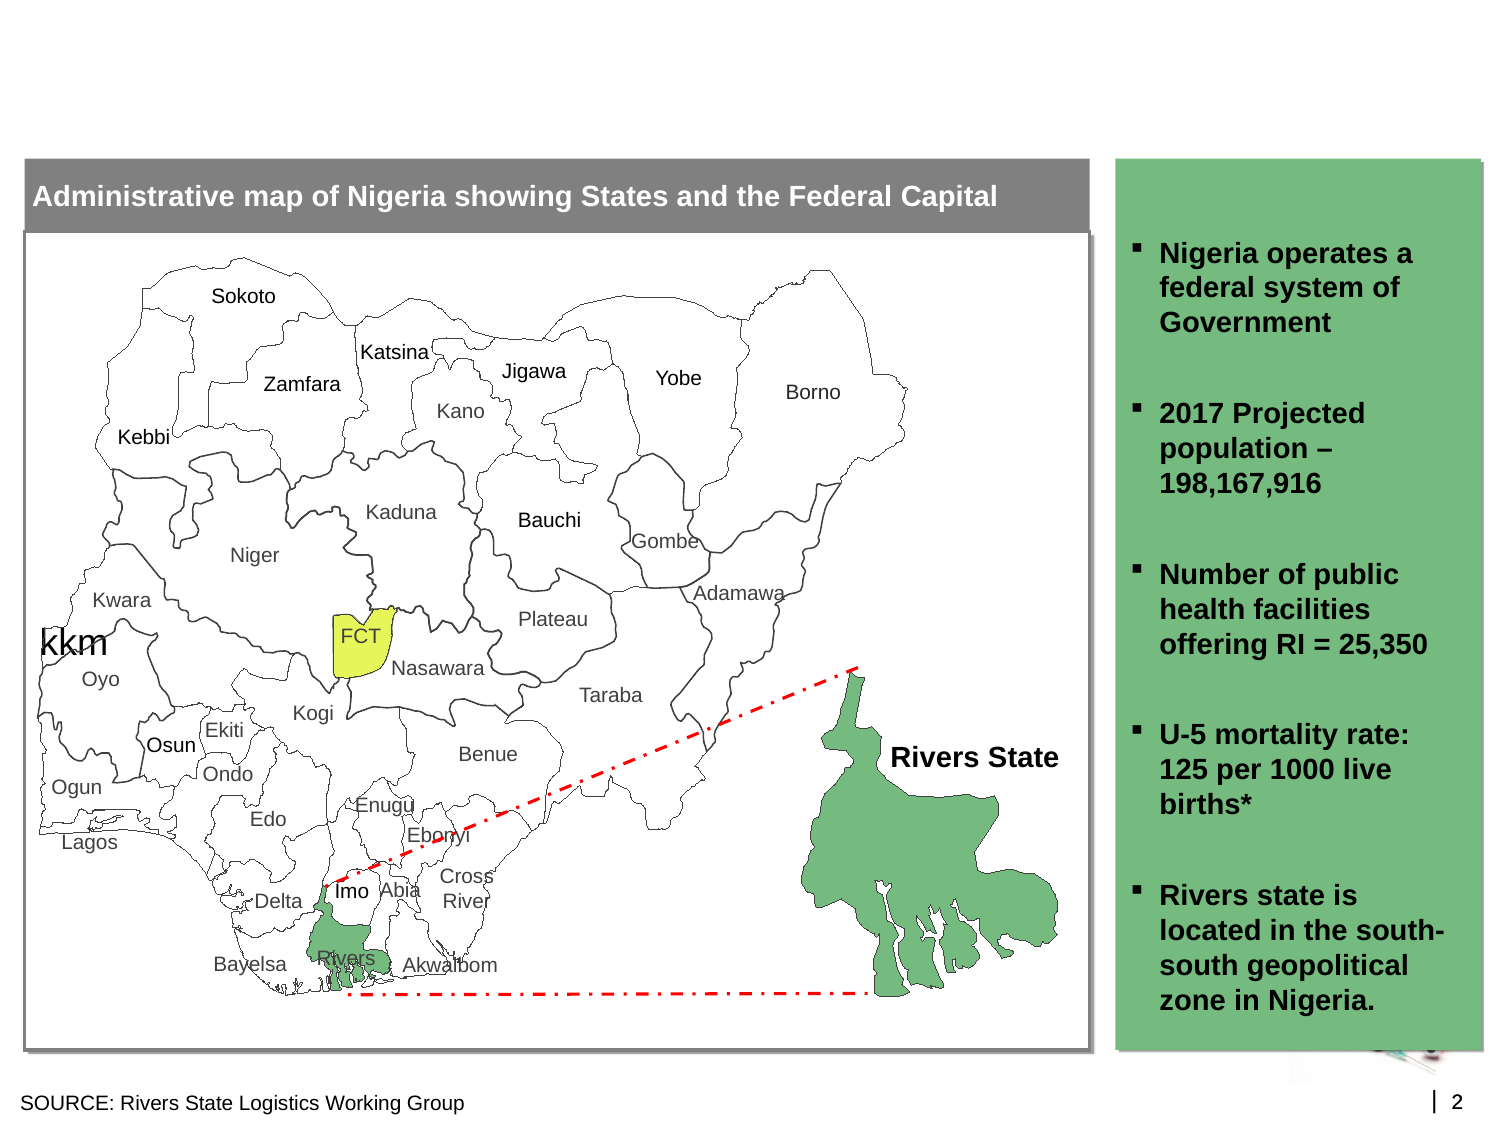

# Nigeria is made up of 36 states across six geopolitical zones and a Federal Capital
Administrative map of Nigeria showing States and the Federal Capital
Nigeria operates a federal system of Government
2017 Projected population – 198,167,916
Number of public health facilities offering RI = 25,350
U-5 mortality rate: 125 per 1000 live births*
Rivers state is located in the south-south geopolitical zone in Nigeria.
kkm
Sokoto
Katsina
Jigawa
Yobe
Zamfara
Borno
Kano
Kebbi
Kaduna
Bauchi
Gombe
Niger
Adamawa
Kwara
Plateau
FCT
Nasawara
Oyo
Taraba
Kogi
Ekiti
Osun
Rivers State
Benue
Ondo
Ogun
Enugu
Edo
Ebonyi
Lagos
Cross River
Abia
Imo
Delta
Rivers
Bayelsa
Akwalbom
SOURCE: Rivers State Logistics Working Group